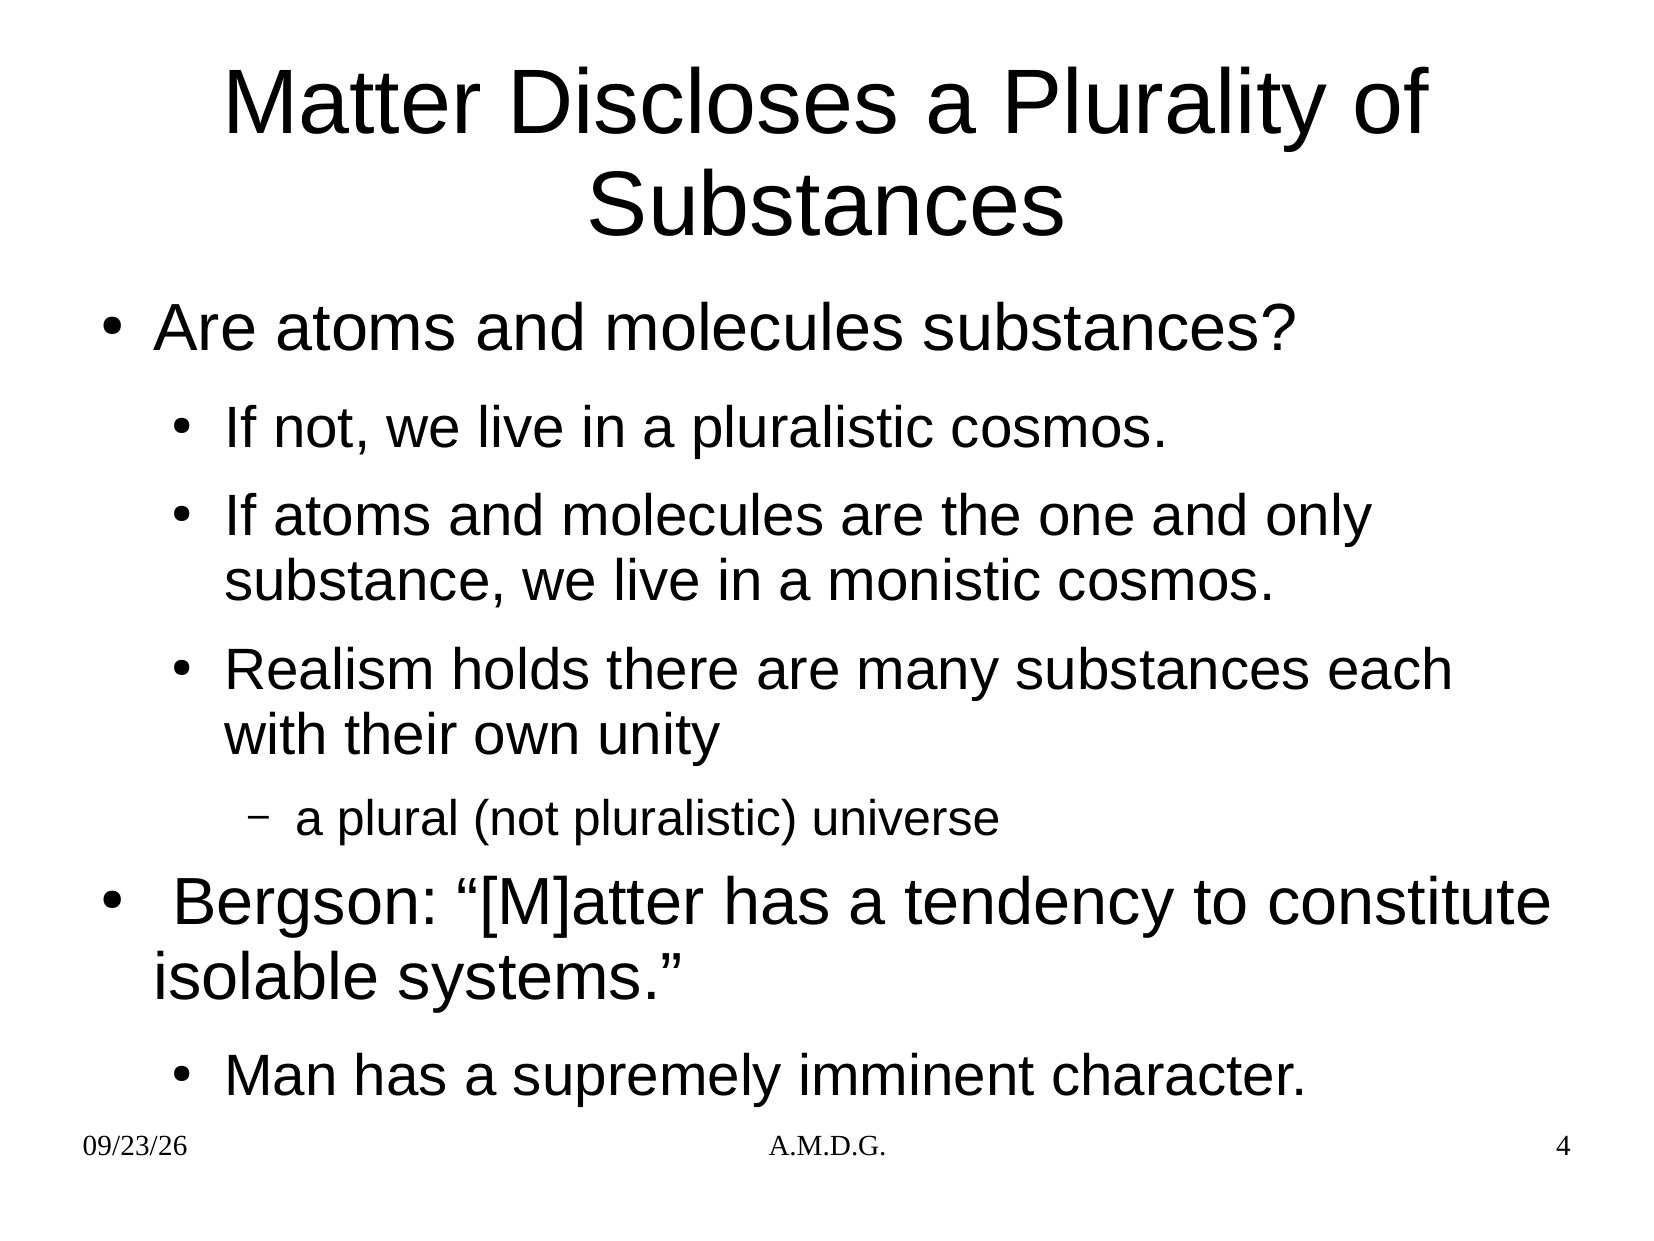

# Matter Discloses a Plurality of Substances
Are atoms and molecules substances?
If not, we live in a pluralistic cosmos.
If atoms and molecules are the one and only substance, we live in a monistic cosmos.
Realism holds there are many substances each with their own unity
a plural (not pluralistic) universe
 Bergson: “[M]atter has a tendency to constitute isolable systems.”
Man has a supremely imminent character.
`
A.M.D.G.
4